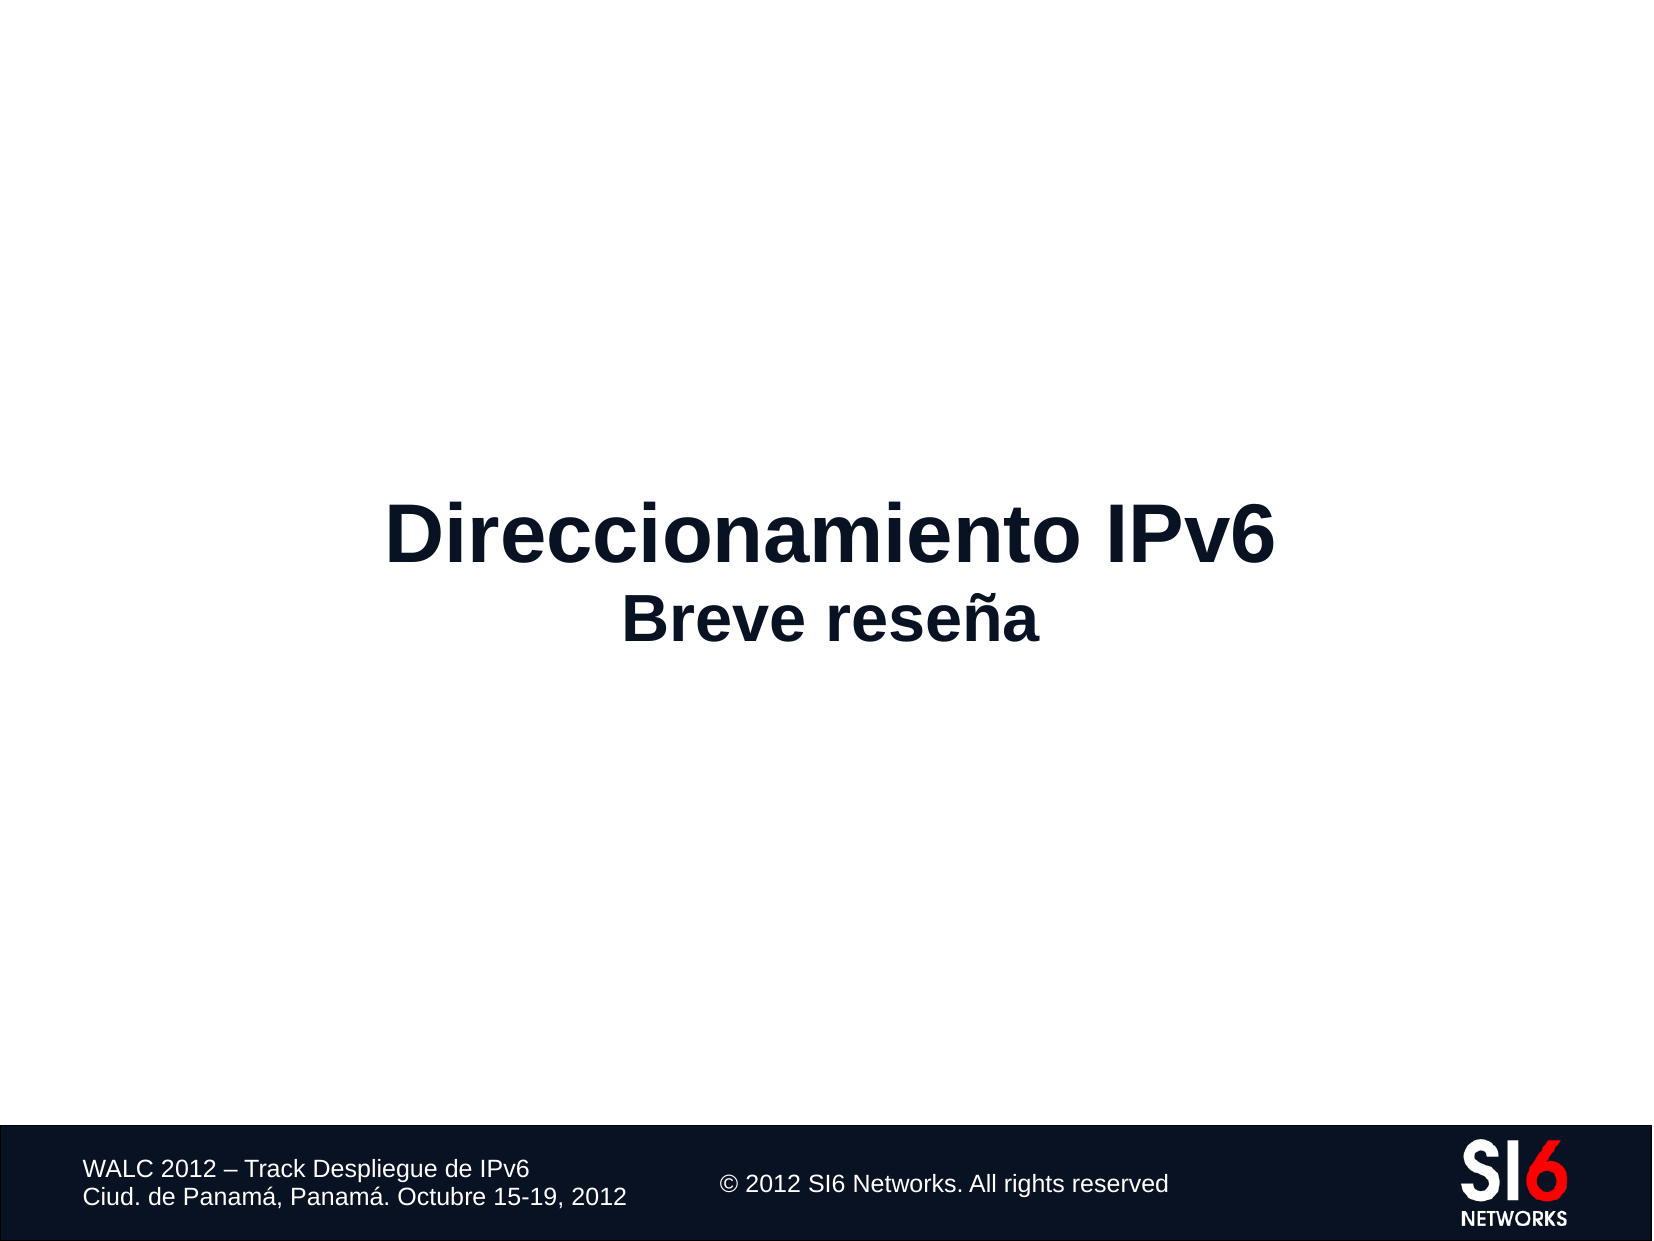

# Direccionamiento IPv6 Breve reseña
Congreso de Seguridad en Computo 2011
15